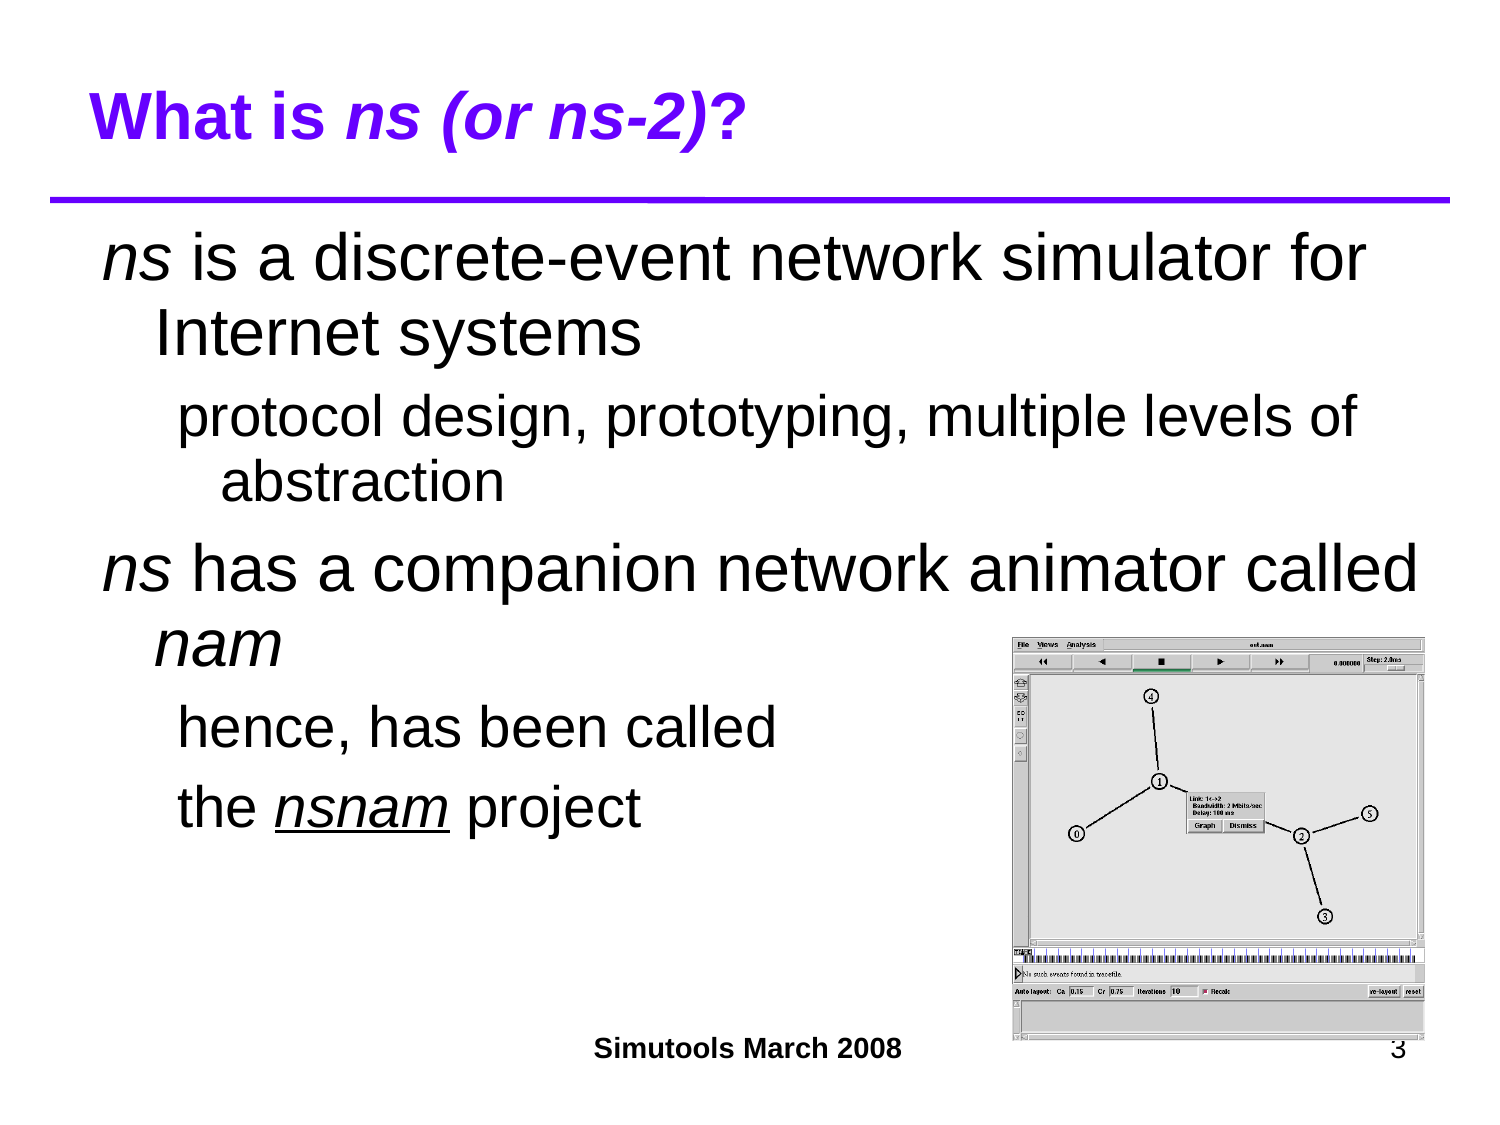

# What is ns (or ns-2)?
ns is a discrete-event network simulator for Internet systems
protocol design, prototyping, multiple levels of abstraction
ns has a companion network animator called nam
hence, has been called
the nsnam project
3